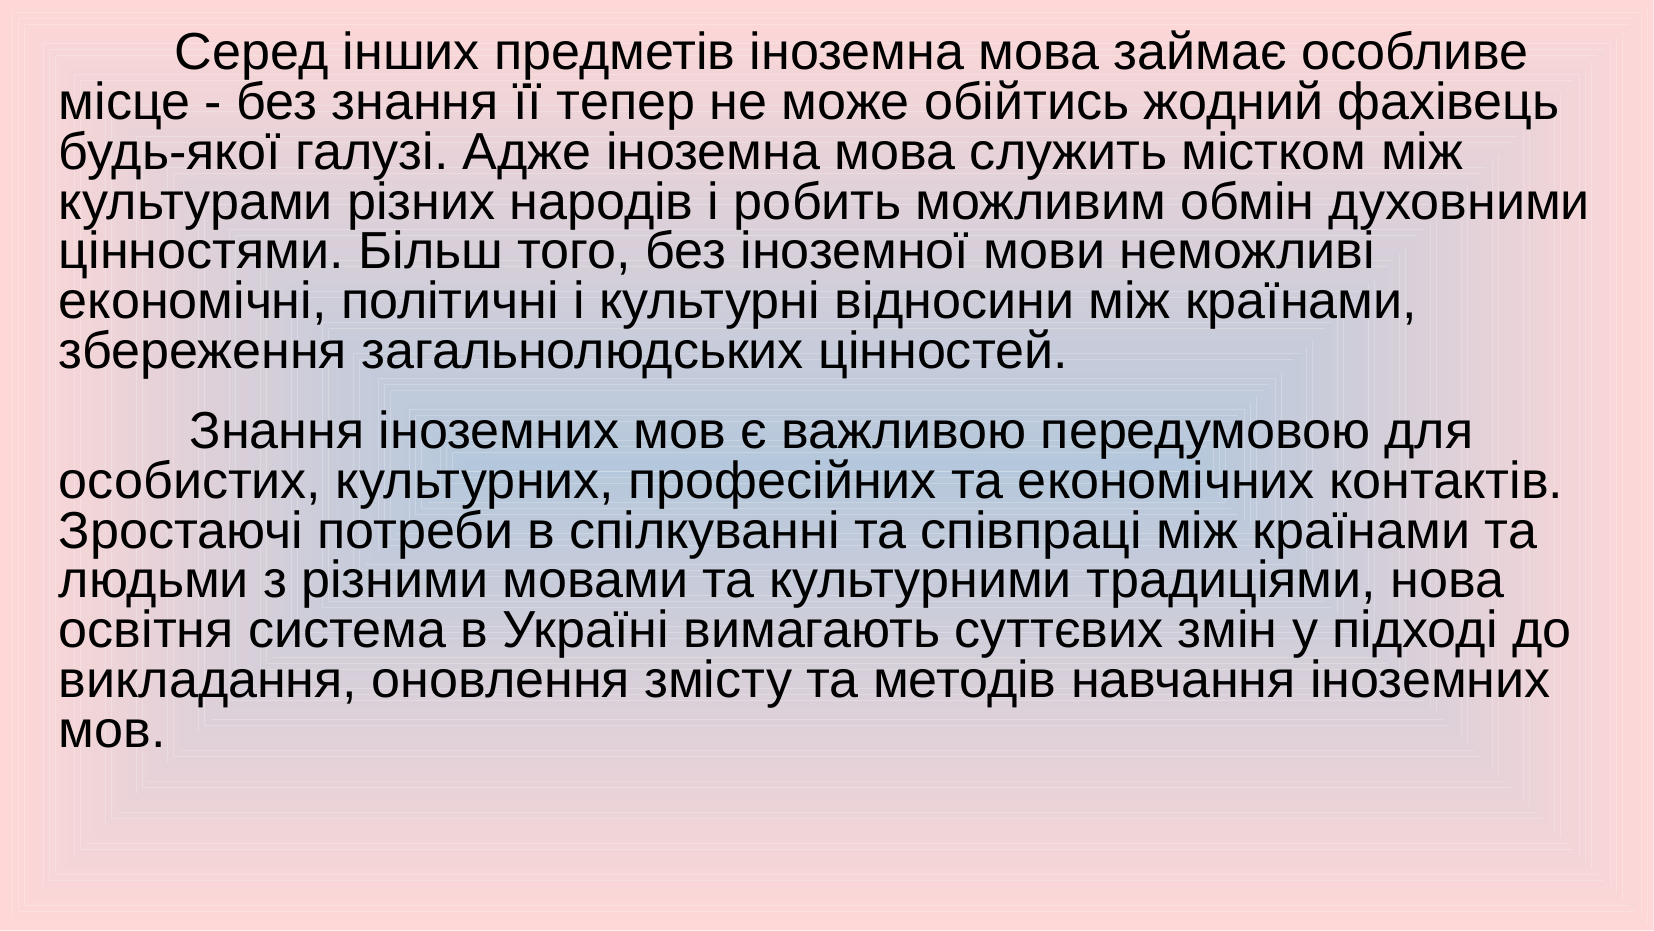

# Серед інших предметів іноземна мова займає особливе місце - без знання її тепер не може обійтись жодний фахівець будь-якої галузі. Адже іноземна мова служить містком між культурами різних народів і робить можливим обмін духовними цінностями. Більш того, без іноземної мови неможливі економічні, політичні і культурні відносини між країнами, збереження загальнолюдських цінностей.
 Знання іноземних мов є важливою передумовою для особистих, культурних, професійних та економічних контактів. Зростаючі потреби в спілкуванні та співпраці між країнами та людьми з різними мовами та культурними традиціями, нова освітня система в Україні вимагають суттєвих змін у підході до викладання, оновлення змісту та методів навчання іноземних мов.